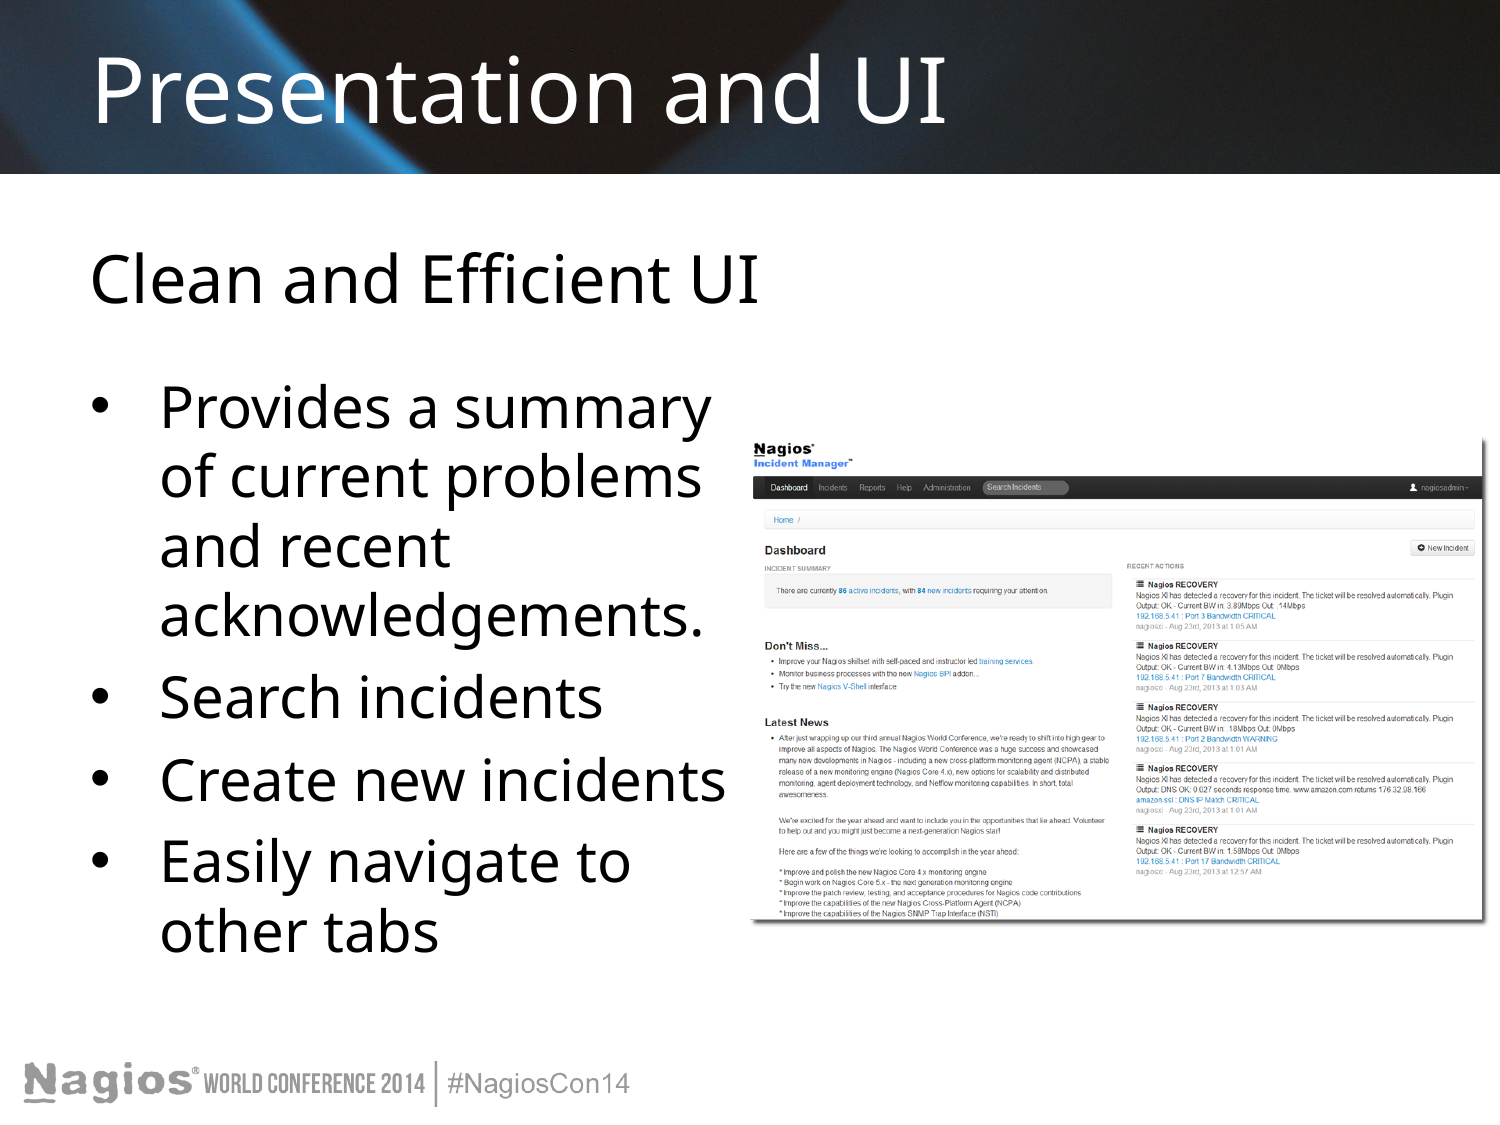

# Presentation and UI
Clean and Efficient UI
Provides a summary of current problems and recent acknowledgements.
Search incidents
Create new incidents
Easily navigate to other tabs